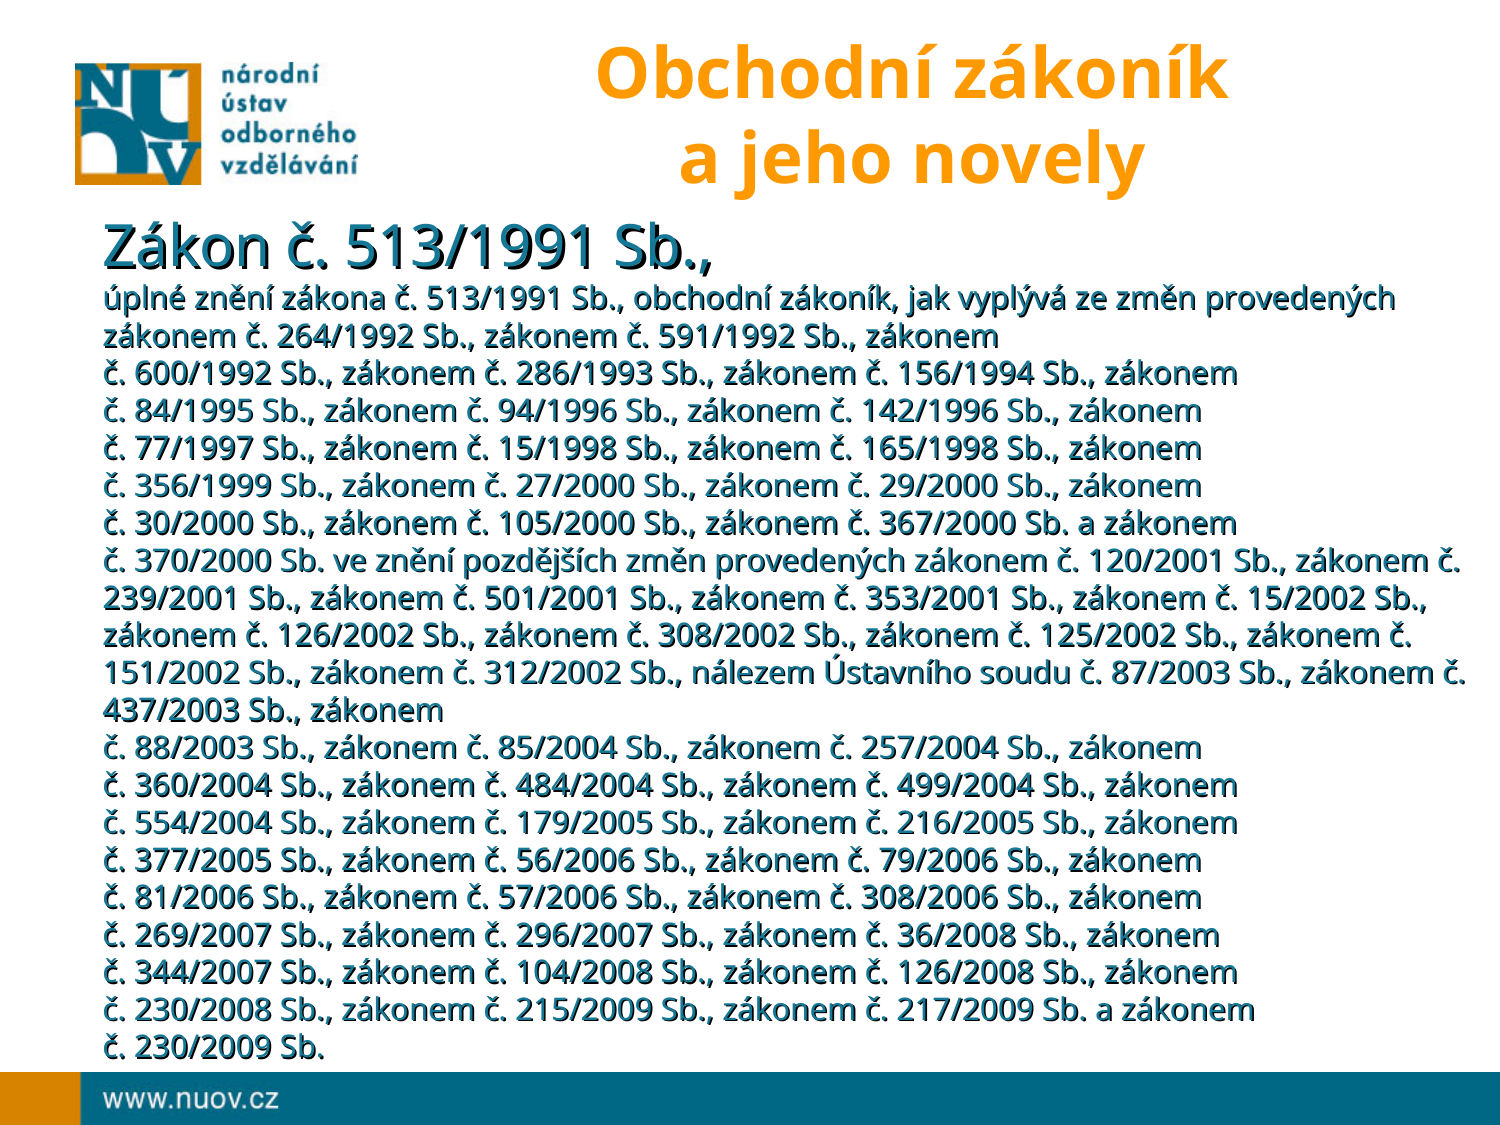

# Obchodní zákoník a jeho novely
Zákon č. 513/1991 Sb.,
úplné znění zákona č. 513/1991 Sb., obchodní zákoník, jak vyplývá ze změn provedených zákonem č. 264/1992 Sb., zákonem č. 591/1992 Sb., zákonem
č. 600/1992 Sb., zákonem č. 286/1993 Sb., zákonem č. 156/1994 Sb., zákonem
č. 84/1995 Sb., zákonem č. 94/1996 Sb., zákonem č. 142/1996 Sb., zákonem
č. 77/1997 Sb., zákonem č. 15/1998 Sb., zákonem č. 165/1998 Sb., zákonem
č. 356/1999 Sb., zákonem č. 27/2000 Sb., zákonem č. 29/2000 Sb., zákonem
č. 30/2000 Sb., zákonem č. 105/2000 Sb., zákonem č. 367/2000 Sb. a zákonem
č. 370/2000 Sb. ve znění pozdějších změn provedených zákonem č. 120/2001 Sb., zákonem č. 239/2001 Sb., zákonem č. 501/2001 Sb., zákonem č. 353/2001 Sb., zákonem č. 15/2002 Sb., zákonem č. 126/2002 Sb., zákonem č. 308/2002 Sb., zákonem č. 125/2002 Sb., zákonem č. 151/2002 Sb., zákonem č. 312/2002 Sb., nálezem Ústavního soudu č. 87/2003 Sb., zákonem č. 437/2003 Sb., zákonem
č. 88/2003 Sb., zákonem č. 85/2004 Sb., zákonem č. 257/2004 Sb., zákonem
č. 360/2004 Sb., zákonem č. 484/2004 Sb., zákonem č. 499/2004 Sb., zákonem
č. 554/2004 Sb., zákonem č. 179/2005 Sb., zákonem č. 216/2005 Sb., zákonem
č. 377/2005 Sb., zákonem č. 56/2006 Sb., zákonem č. 79/2006 Sb., zákonem
č. 81/2006 Sb., zákonem č. 57/2006 Sb., zákonem č. 308/2006 Sb., zákonem
č. 269/2007 Sb., zákonem č. 296/2007 Sb., zákonem č. 36/2008 Sb., zákonem
č. 344/2007 Sb., zákonem č. 104/2008 Sb., zákonem č. 126/2008 Sb., zákonem
č. 230/2008 Sb., zákonem č. 215/2009 Sb., zákonem č. 217/2009 Sb. a zákonem
č. 230/2009 Sb.